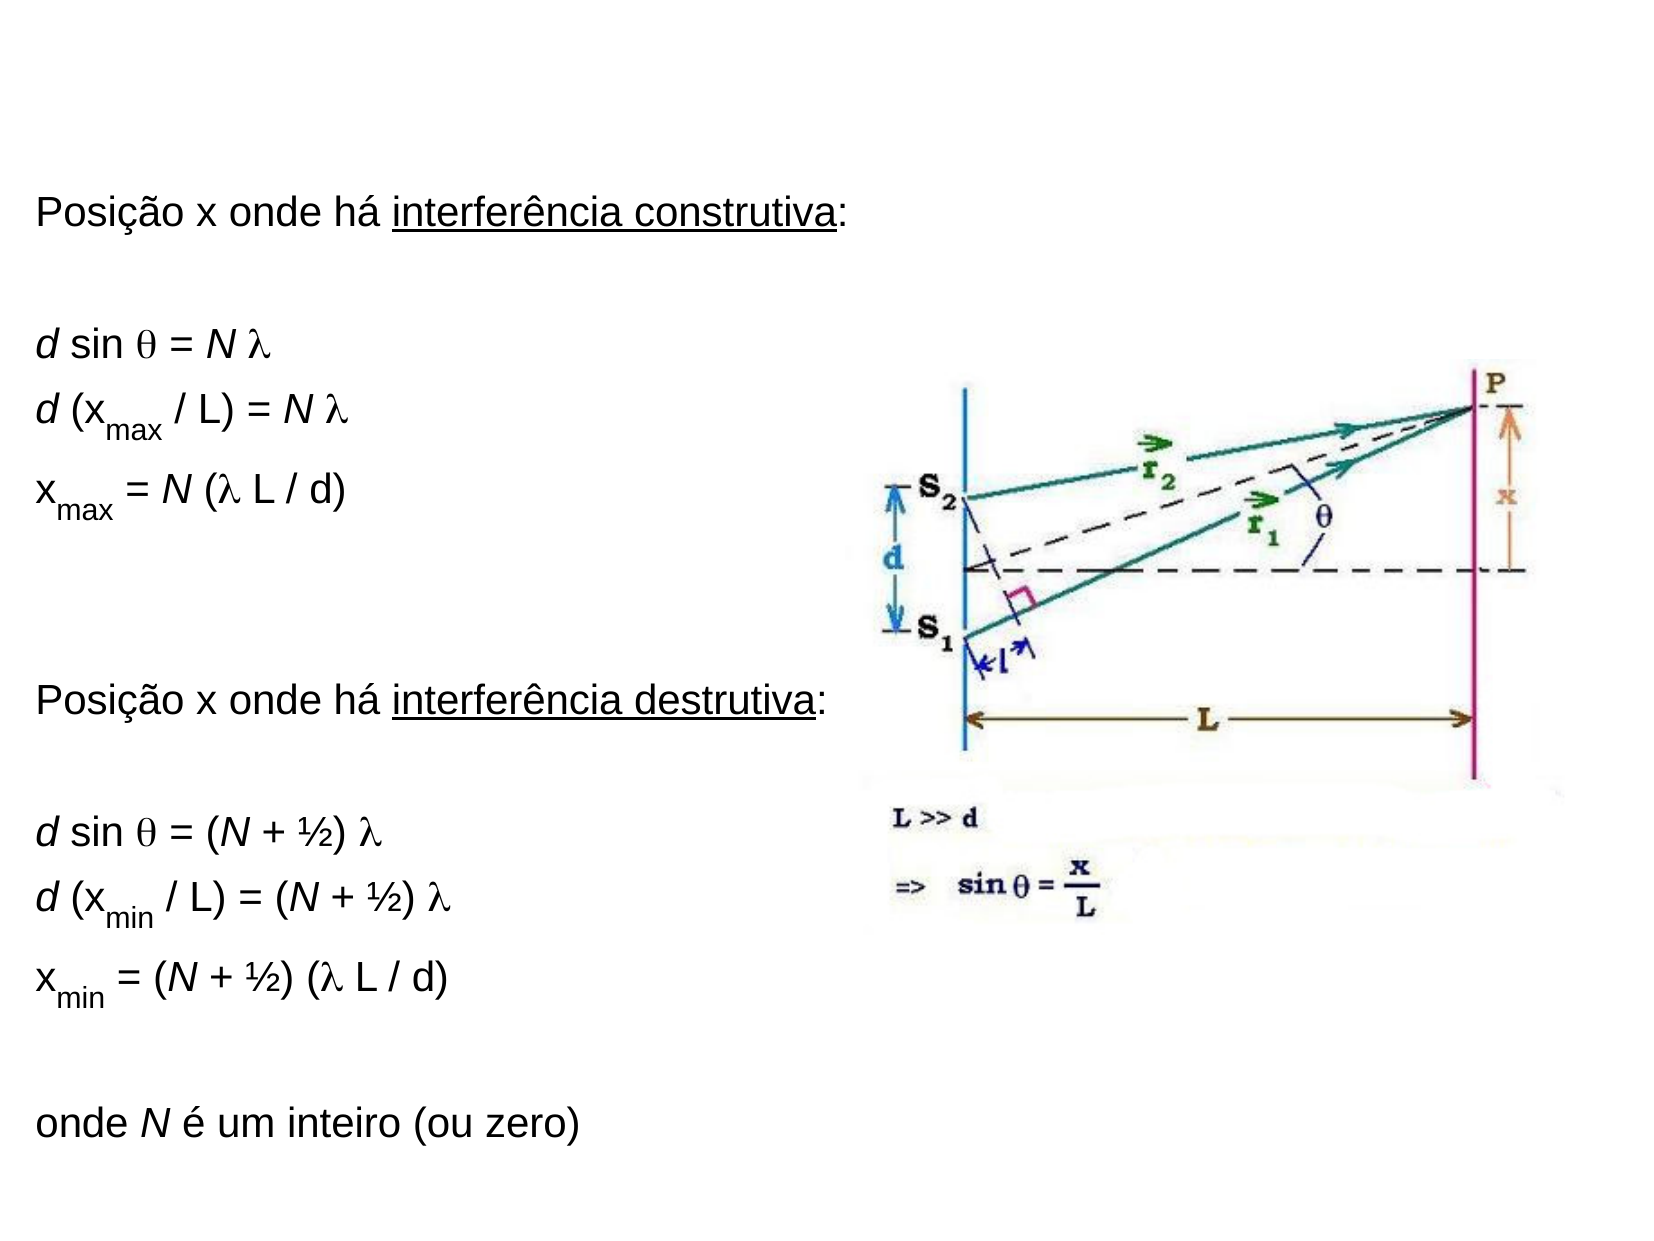

# Posição x onde há interferência construtiva:
d sin q = N l
d (xmax / L) = N l
xmax = N (l L / d)
Posição x onde há interferência destrutiva:
d sin q = (N + ½) l
d (xmin / L) = (N + ½) l
xmin = (N + ½) (l L / d)
onde N é um inteiro (ou zero)